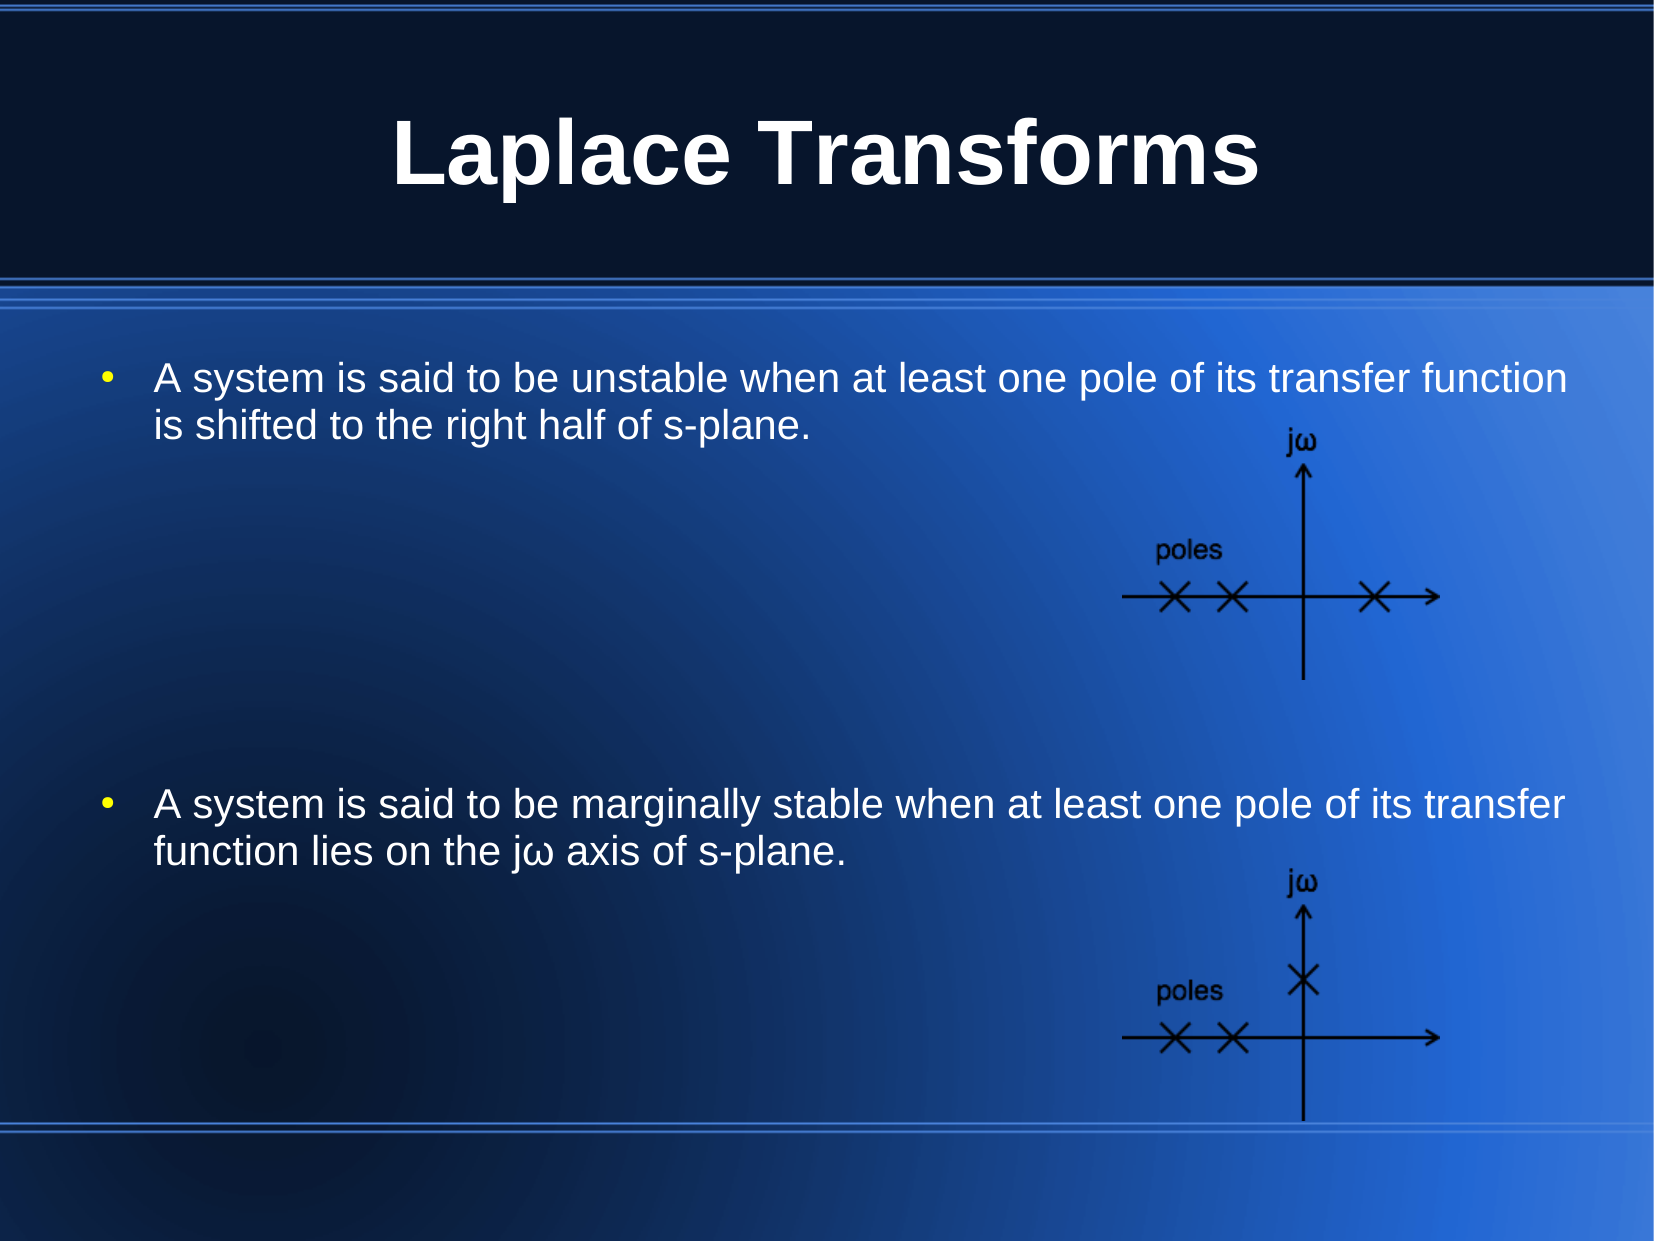

# Laplace Transforms
A system is said to be unstable when at least one pole of its transfer function is shifted to the right half of s-plane.
A system is said to be marginally stable when at least one pole of its transfer function lies on the jω axis of s-plane.